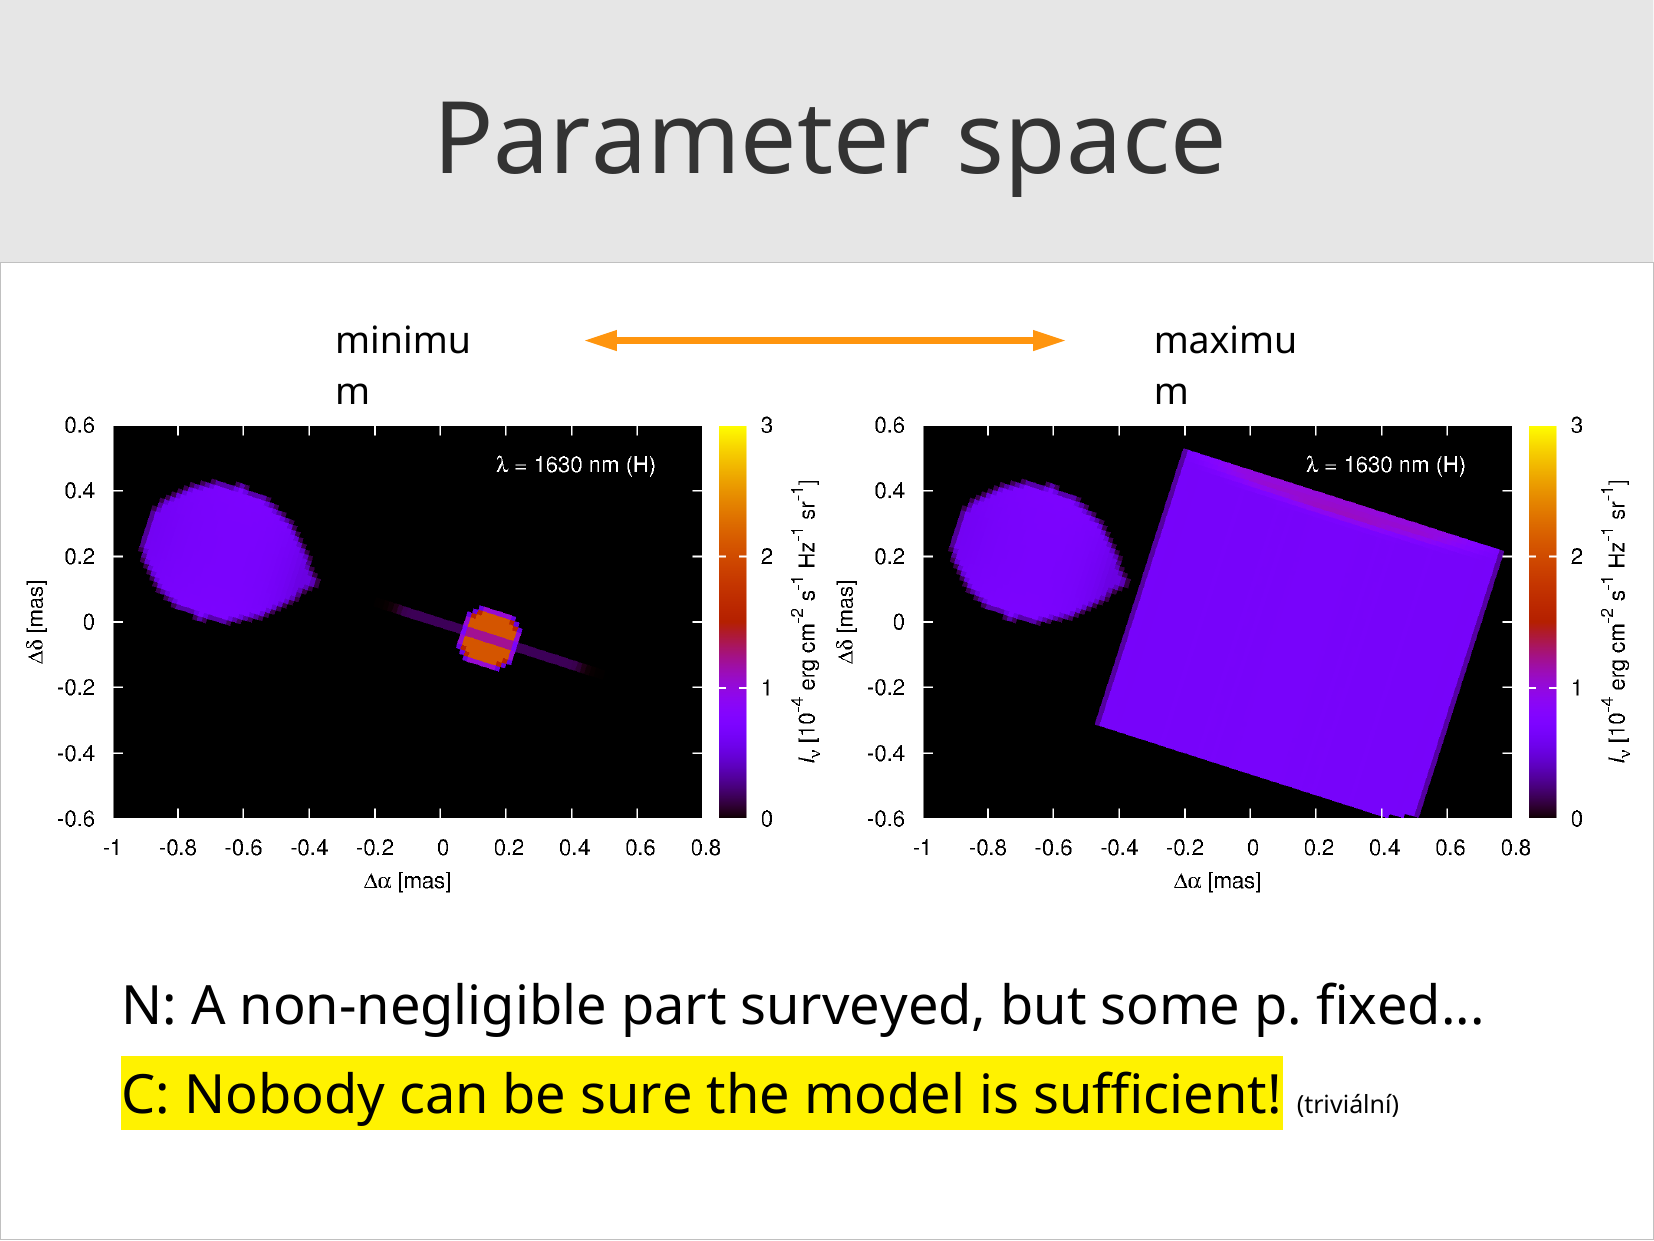

# Parameter space
maximum
minimum
N: A non-negligible part surveyed, but some p. fixed...
C: Nobody can be sure the model is sufficient! (triviální)